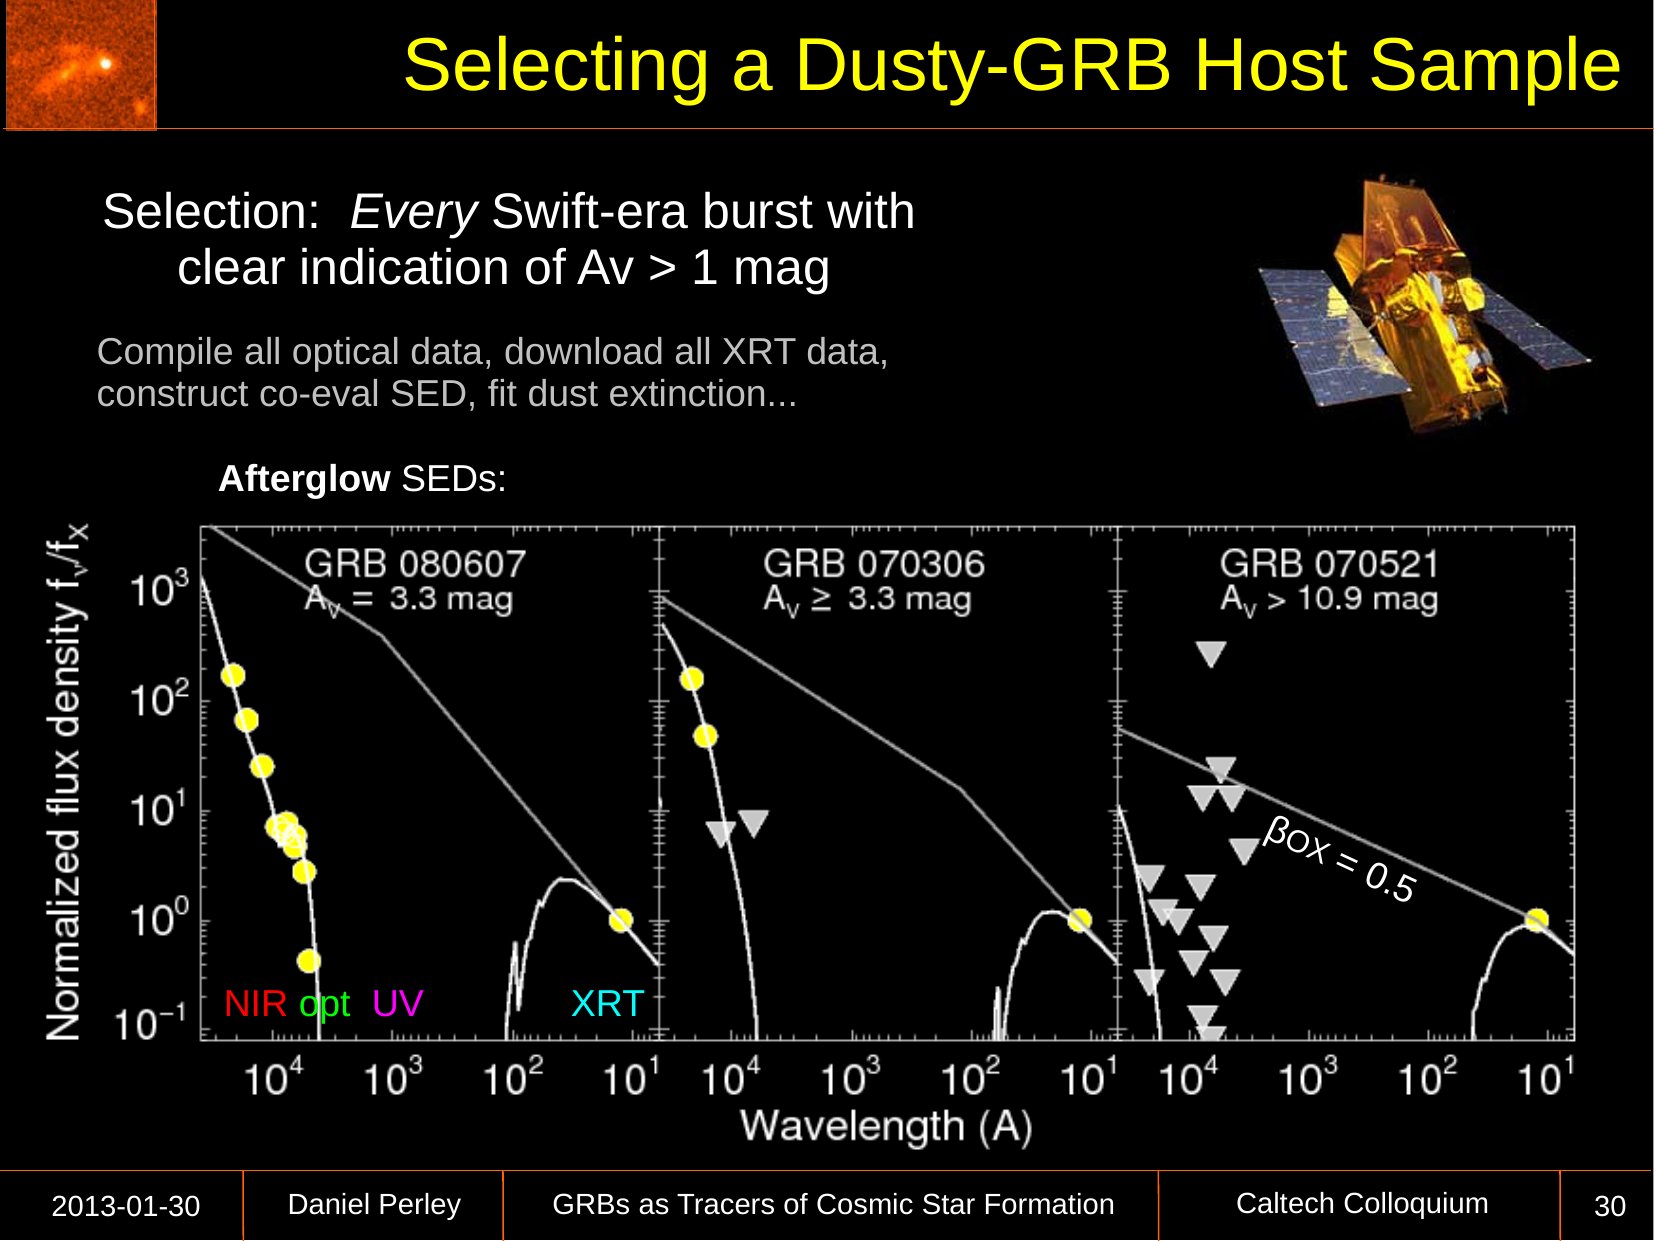

# Selecting a Dusty-GRB Host Sample
Selection: Every Swift-era burst with
	clear indication of Av > 1 mag
Compile all optical data, download all XRT data,
construct co-eval SED, fit dust extinction...
Afterglow SEDs:
βOX = 0.5
NIR opt UV XRT
2013-01-30
30